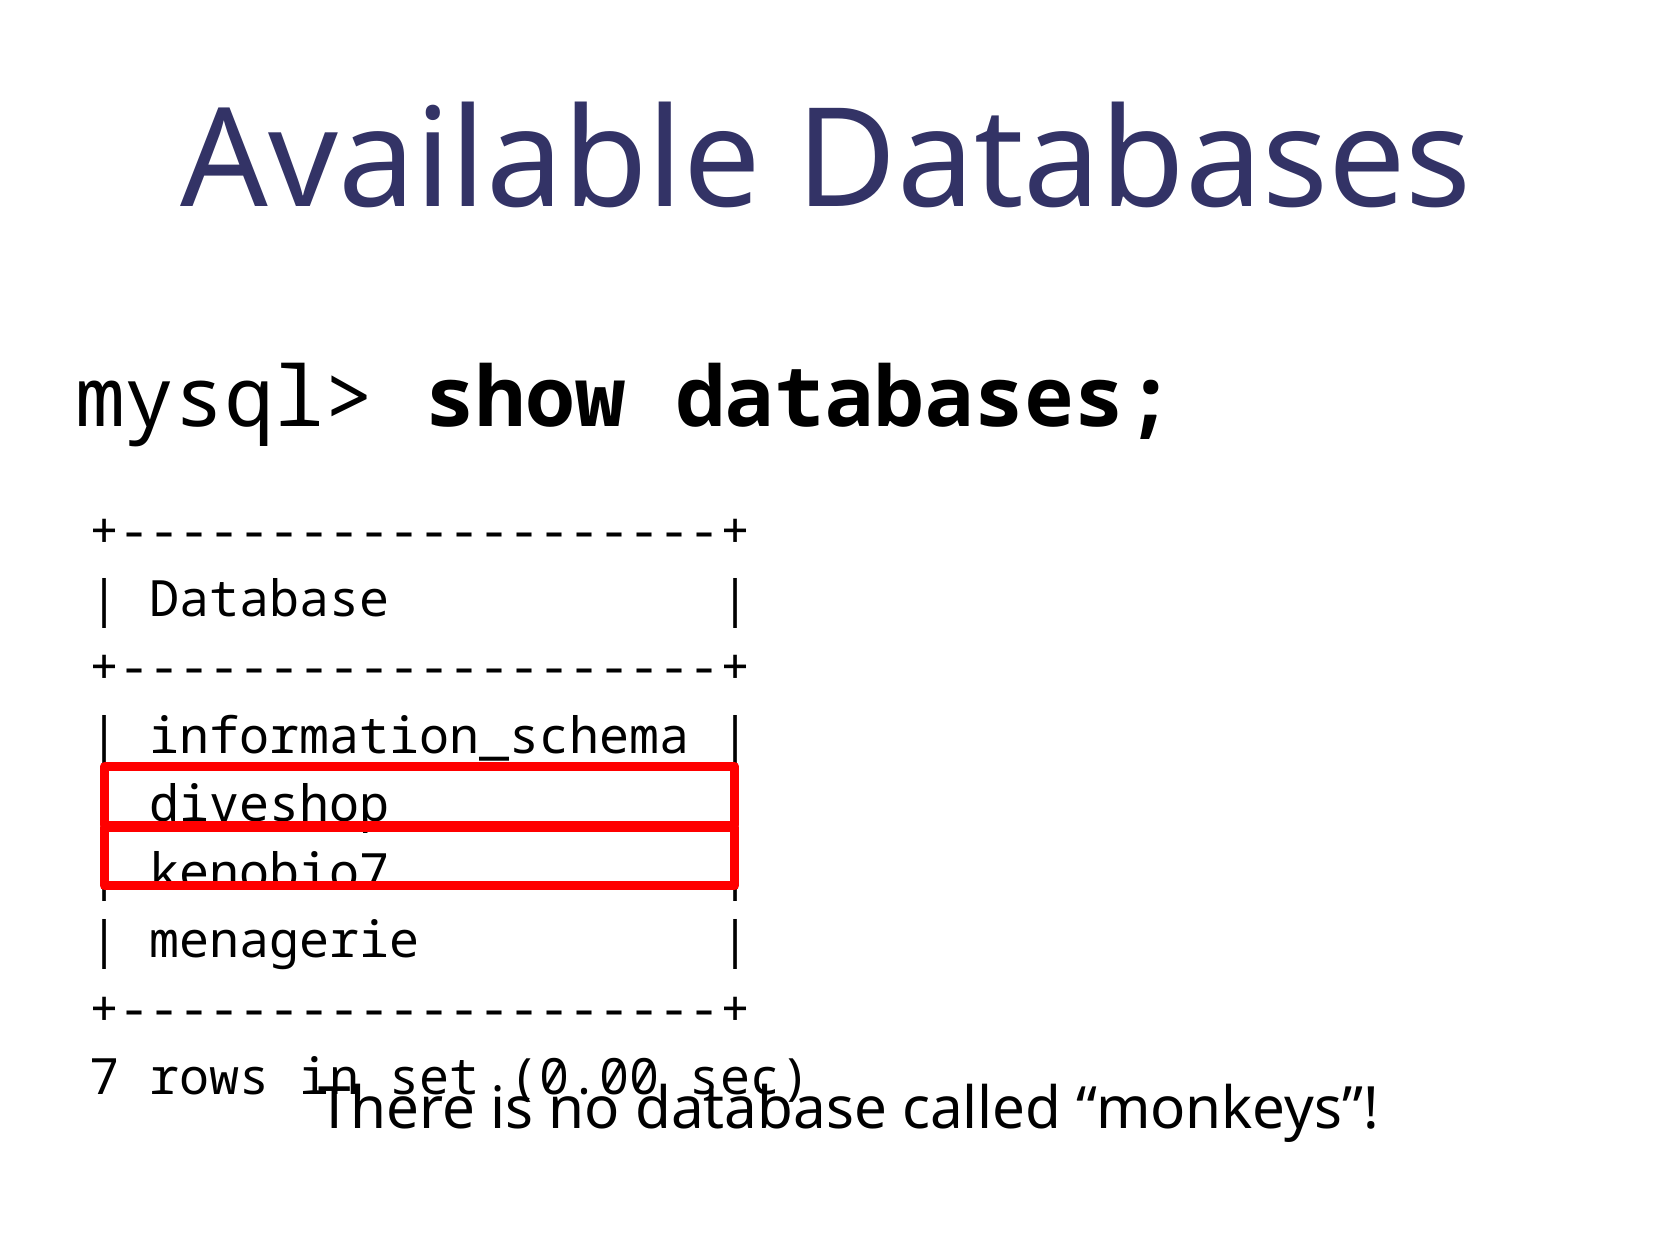

# Available Databases
mysql> show databases;
+--------------------+
| Database |
+--------------------+
| information_schema |
| diveshop |
| kenobio7 |
| menagerie |
+--------------------+
7 rows in set (0.00 sec)
There is no database called “monkeys”!